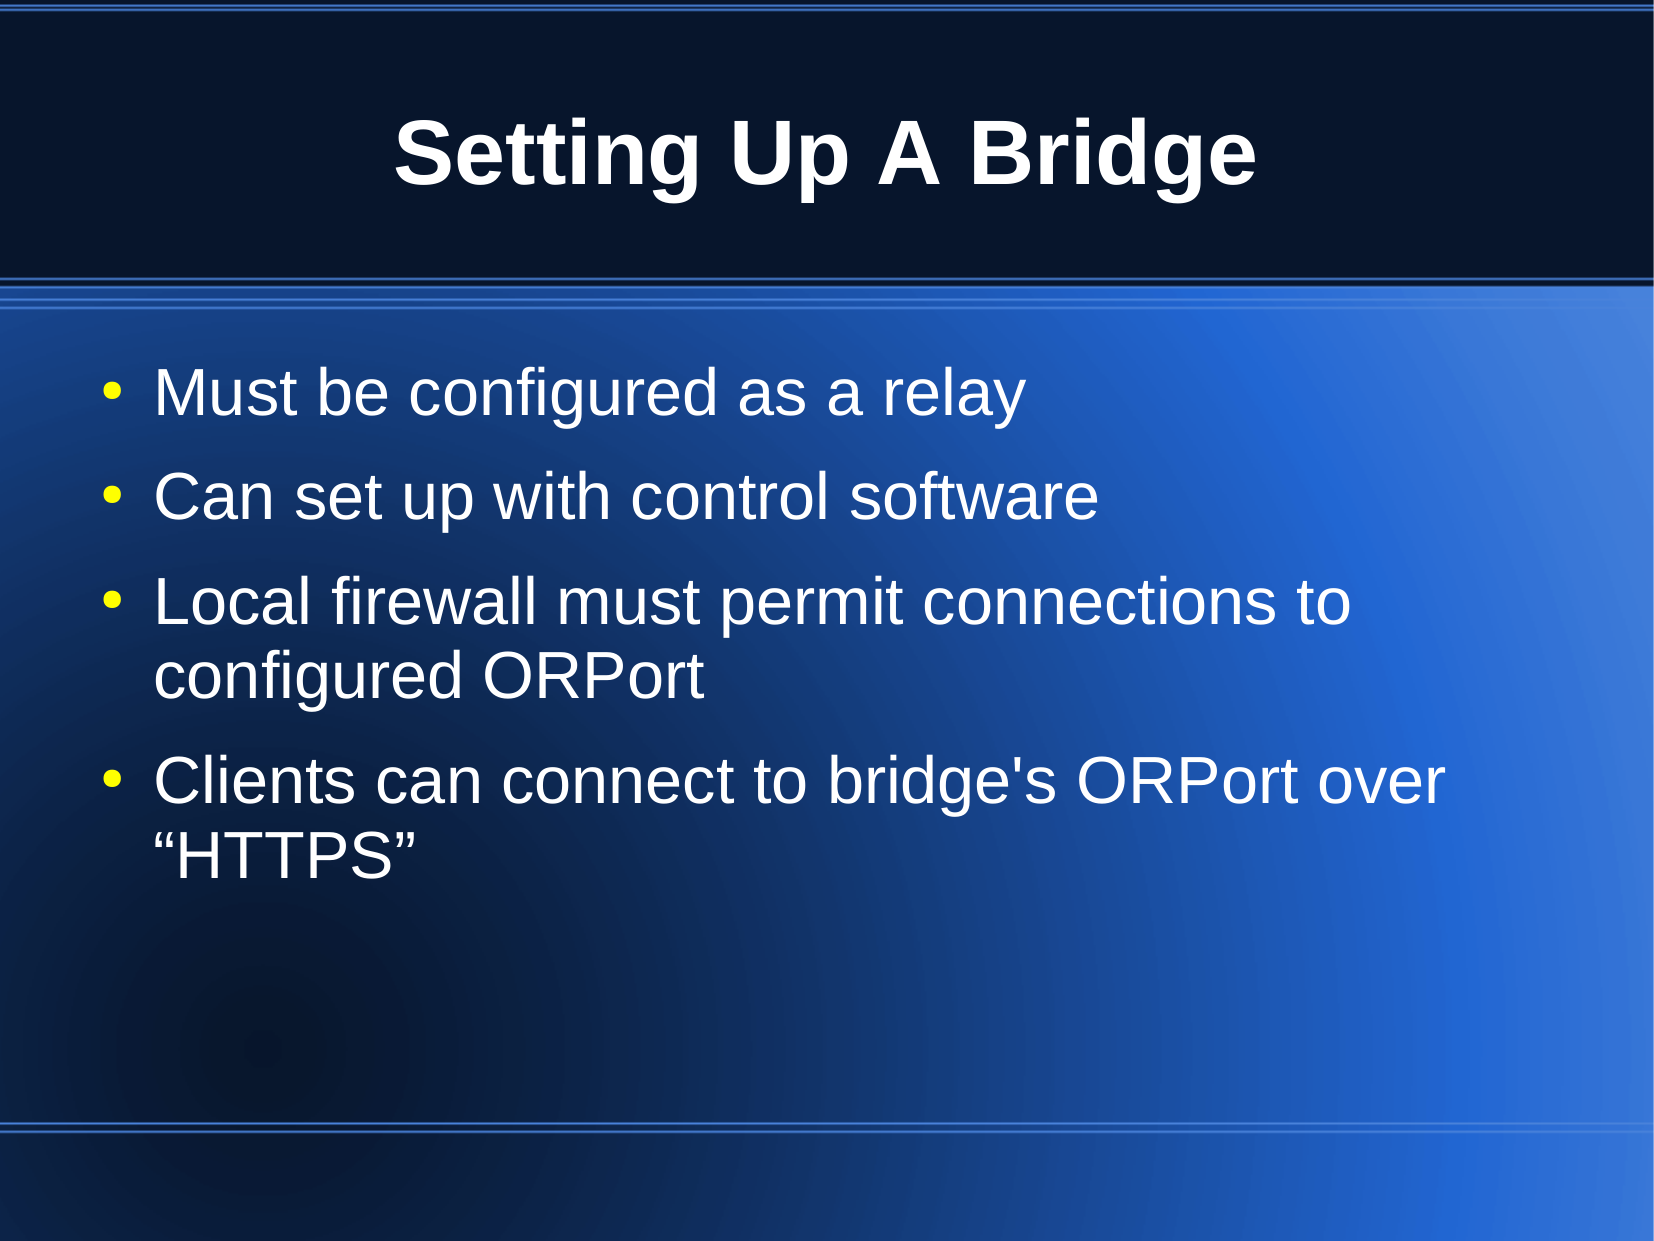

# Setting Up A Bridge
Must be configured as a relay
Can set up with control software
Local firewall must permit connections to configured ORPort
Clients can connect to bridge's ORPort over “HTTPS”